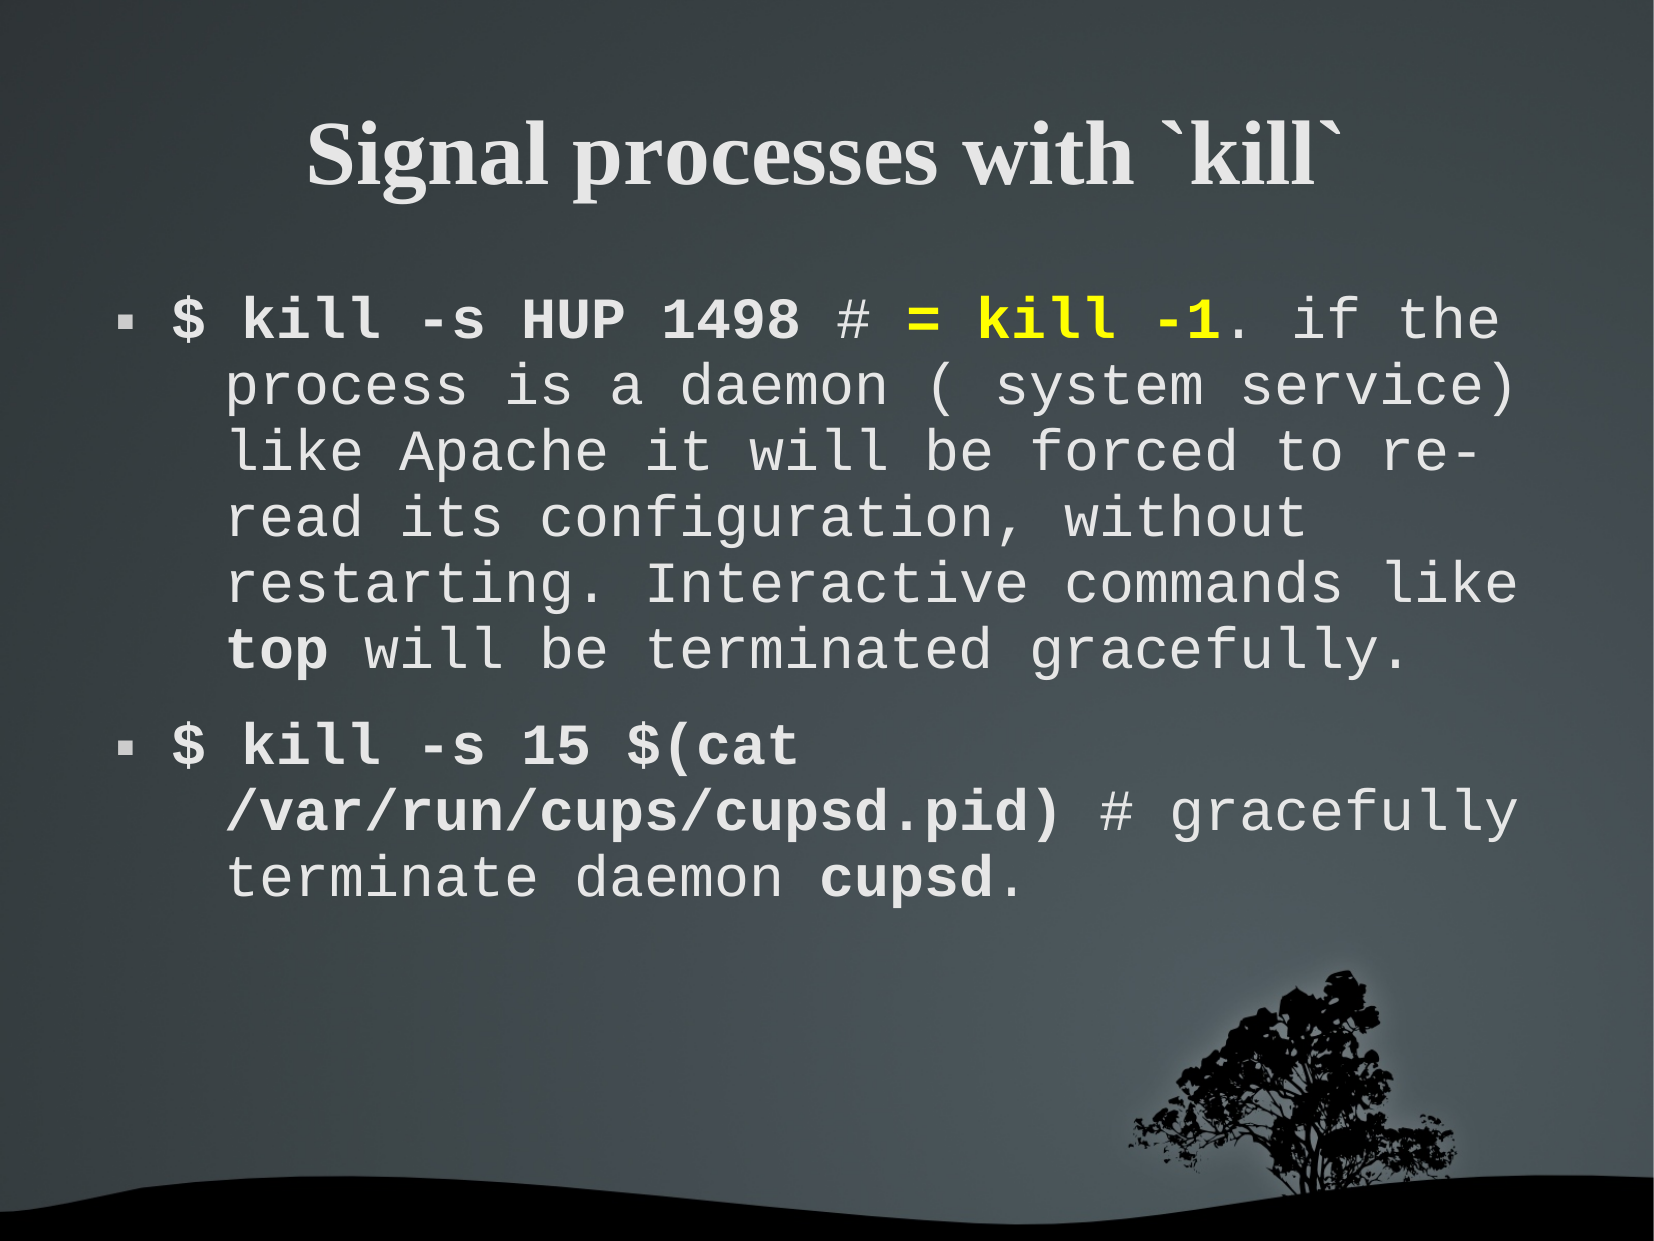

Signal processes with `kill`
# $ kill -s HUP 1498 # = kill -1. if the process is a daemon ( system service) like Apache it will be forced to re-read its configuration, without restarting. Interactive commands like top will be terminated gracefully.
$ kill -s 15 $(cat /var/run/cups/cupsd.pid) # gracefully terminate daemon cupsd.